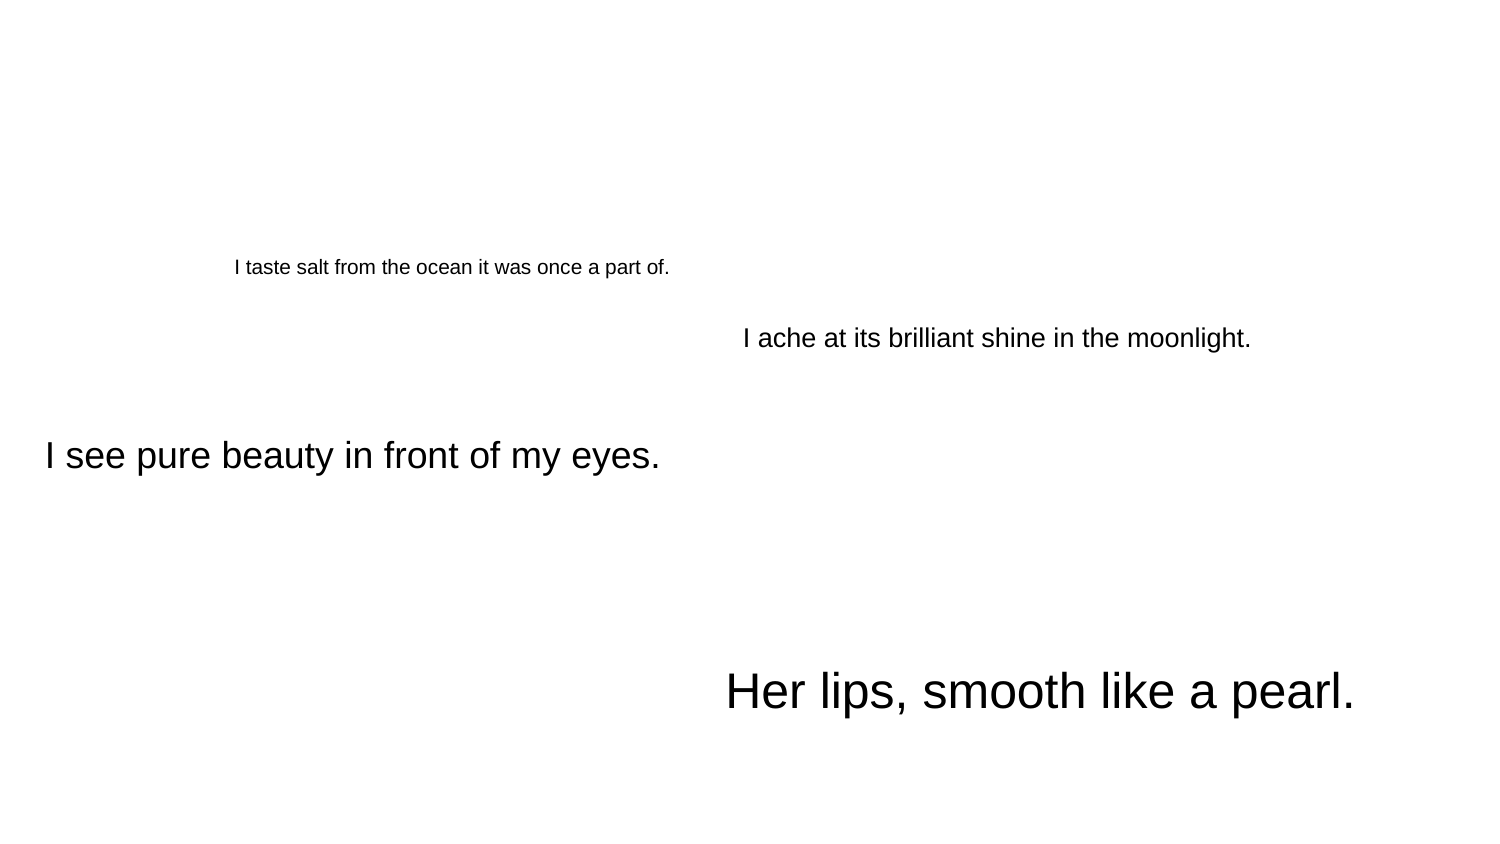

I taste salt from the ocean it was once a part of.
I ache at its brilliant shine in the moonlight.
I see pure beauty in front of my eyes.
Her lips, smooth like a pearl.